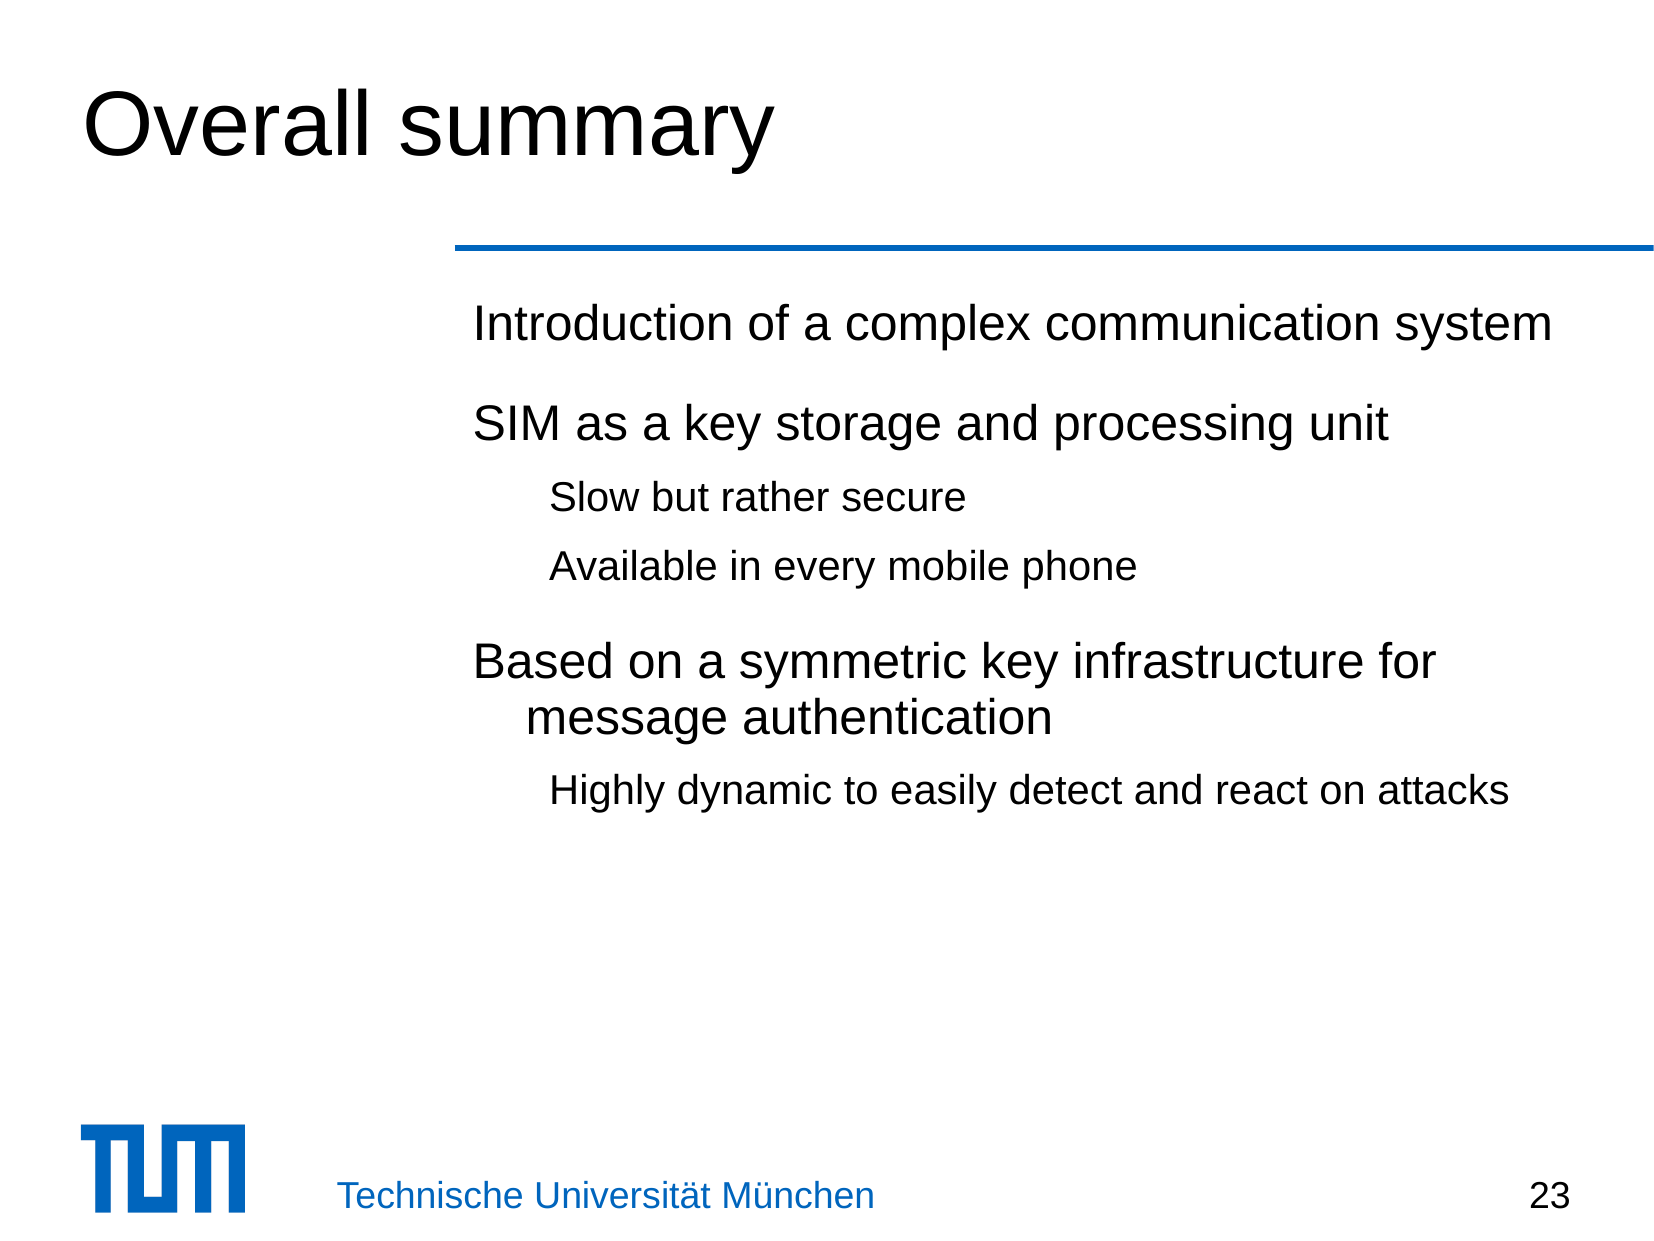

# Overall summary
Introduction of a complex communication system
SIM as a key storage and processing unit
Slow but rather secure
Available in every mobile phone
Based on a symmetric key infrastructure for message authentication
Highly dynamic to easily detect and react on attacks
23